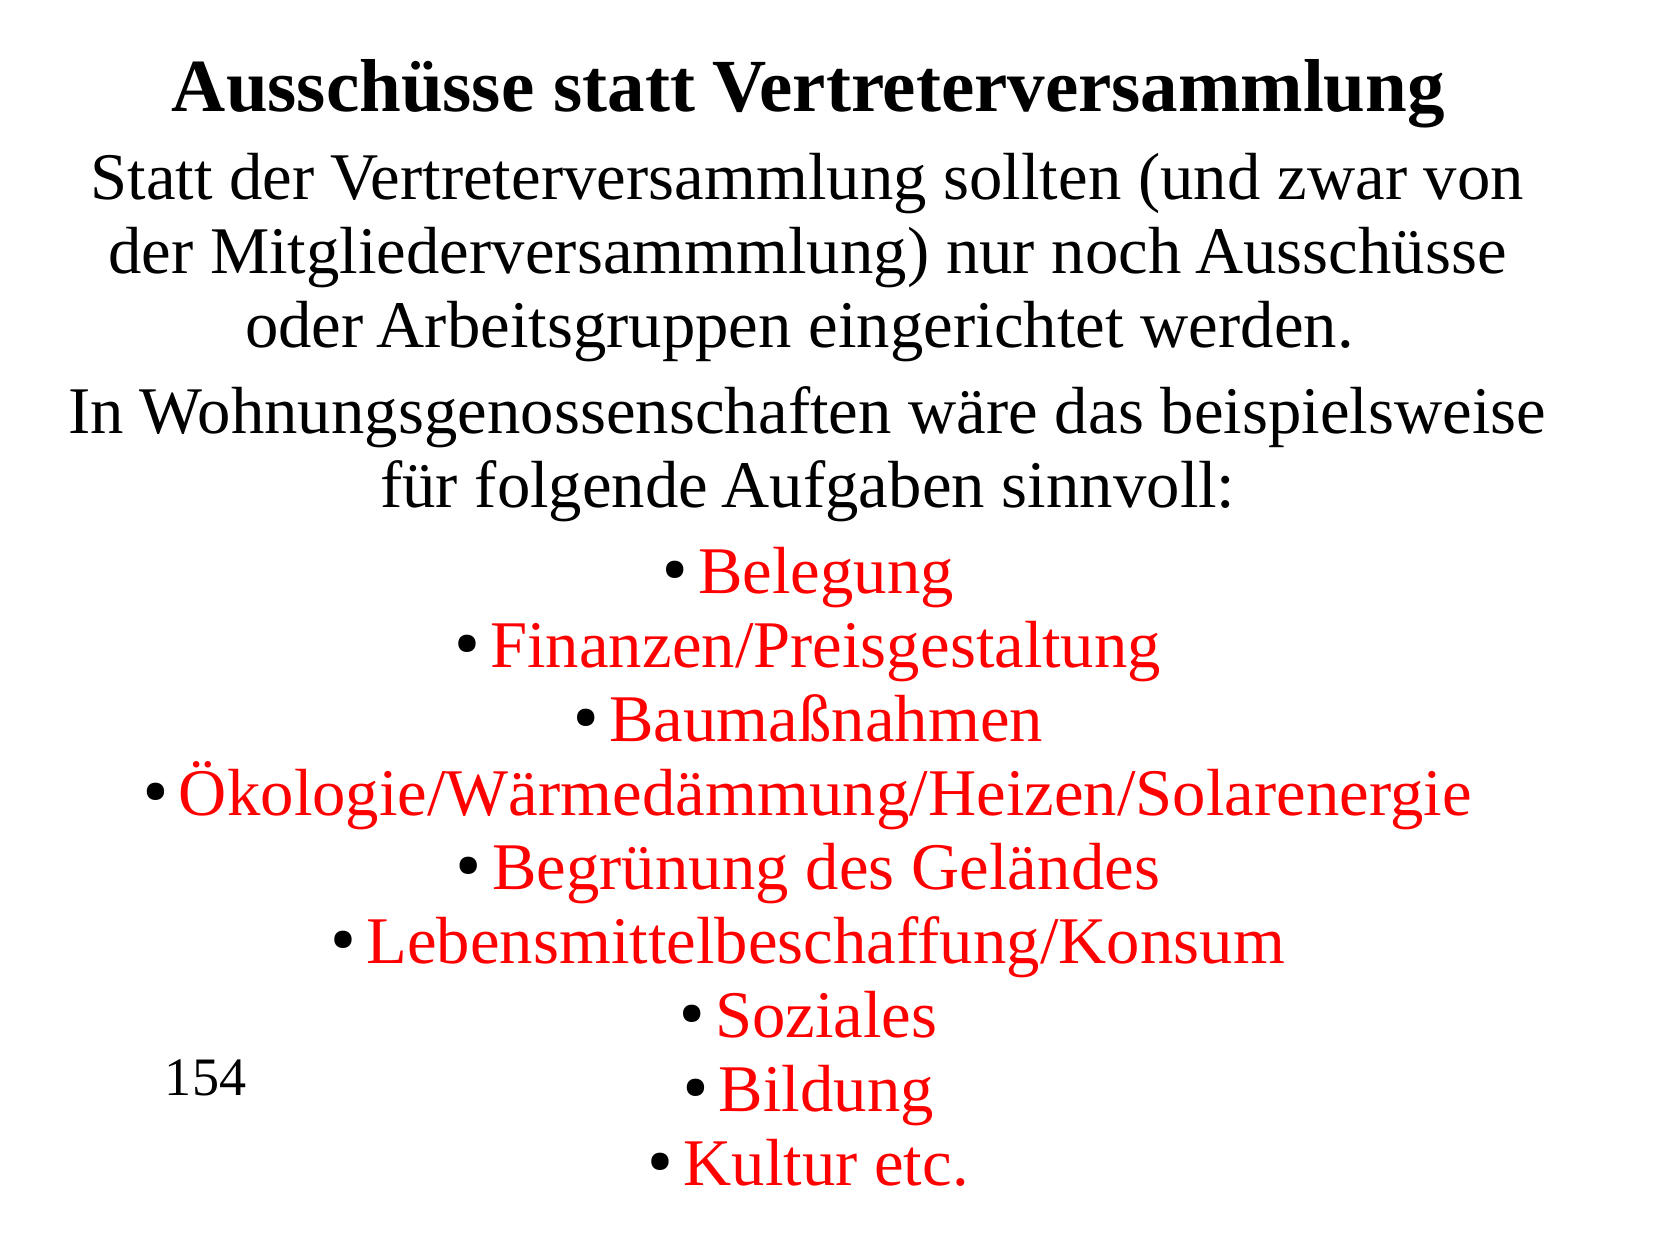

Ausschüsse statt Vertreterversammlung
Statt der Vertreterversammlung sollten (und zwar von der Mitgliederversammmlung) nur noch Ausschüsse oder Arbeitsgruppen eingerichtet werden.
In Wohnungsgenossenschaften wäre das beispielsweise für folgende Aufgaben sinnvoll:
Belegung
Finanzen/Preisgestaltung
Baumaßnahmen
Ökologie/Wärmedämmung/Heizen/Solarenergie
Begrünung des Geländes
Lebensmittelbeschaffung/Konsum
Soziales
Bildung
Kultur etc.